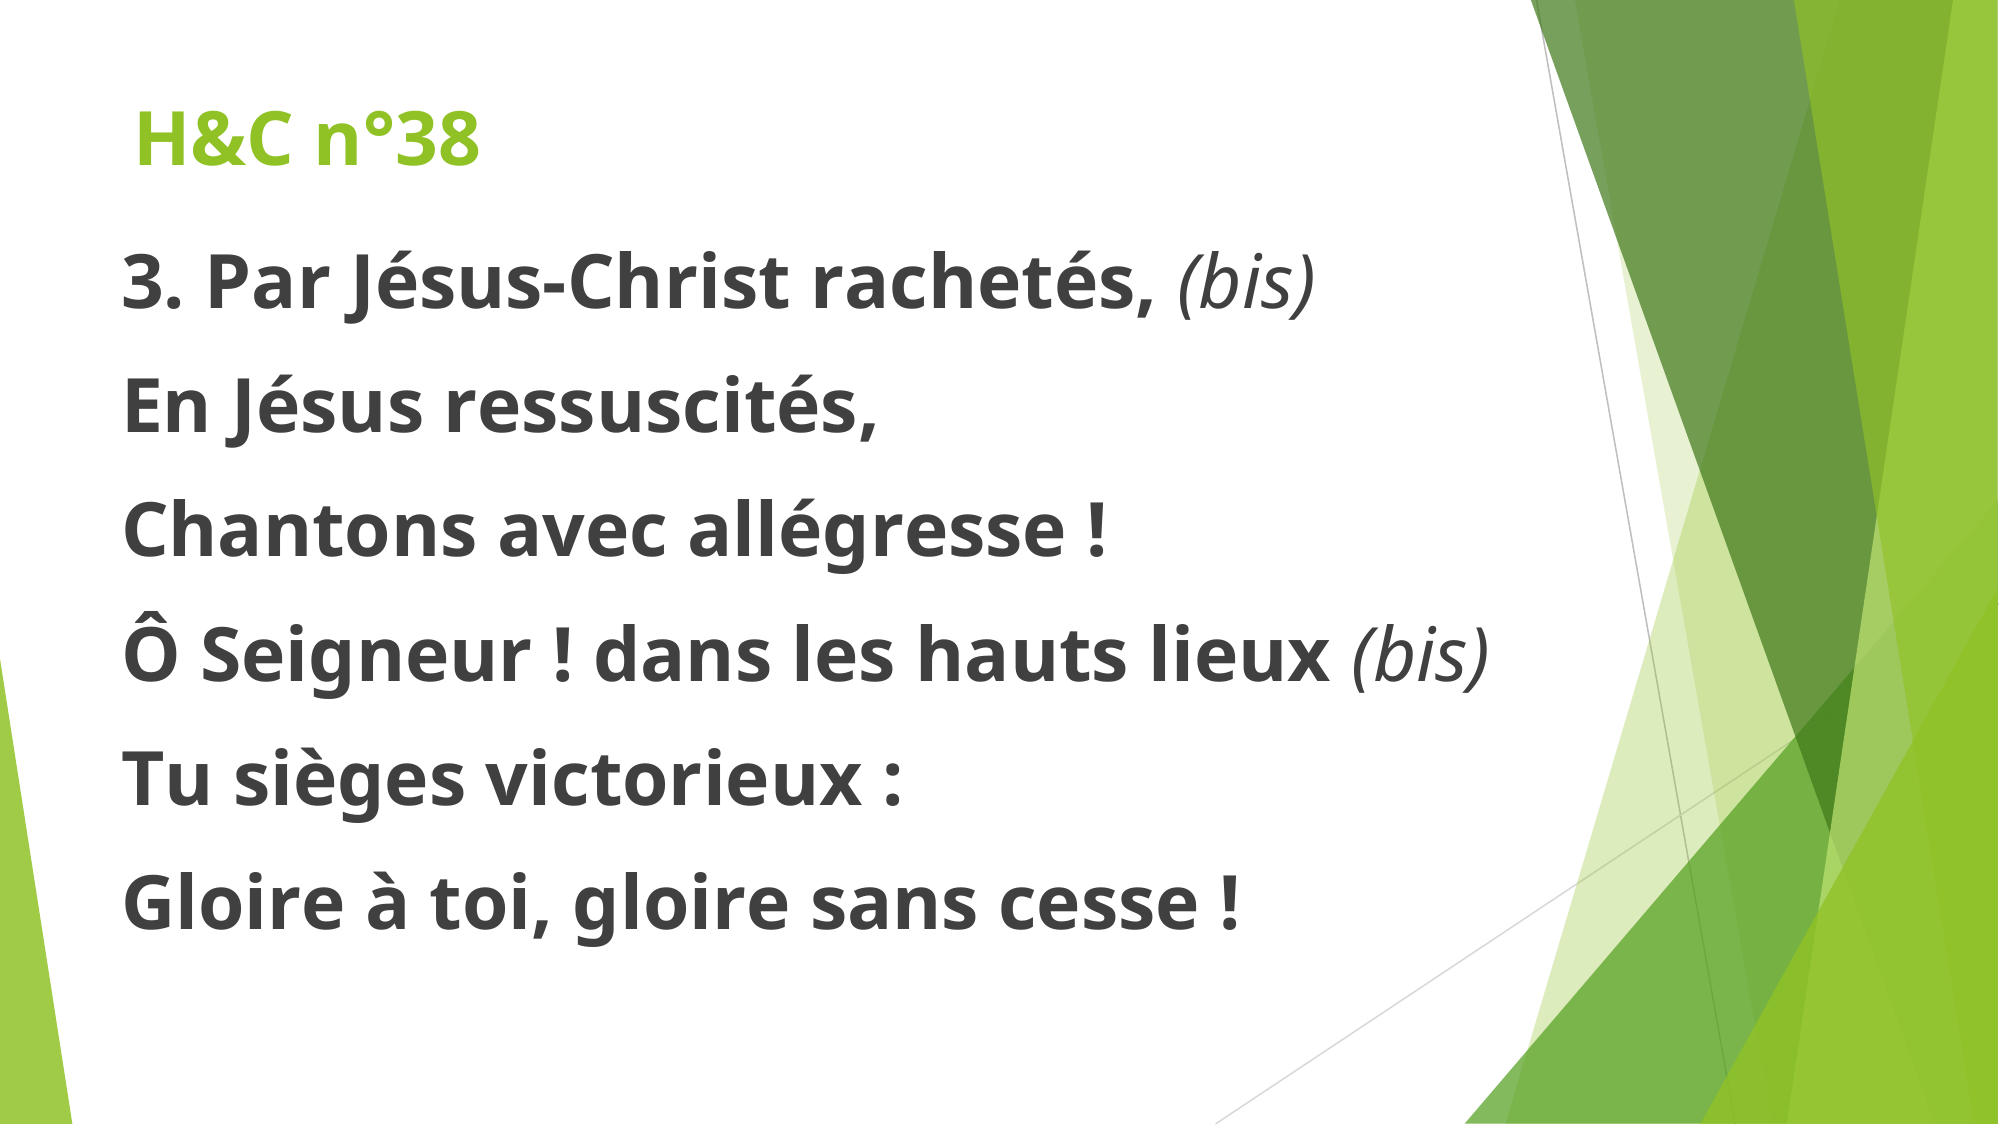

H&C n°38
3. Par Jésus-Christ rachetés, (bis)
En Jésus ressuscités,
Chantons avec allégresse !
Ô Seigneur ! dans les hauts lieux (bis)
Tu sièges victorieux :
Gloire à toi, gloire sans cesse !